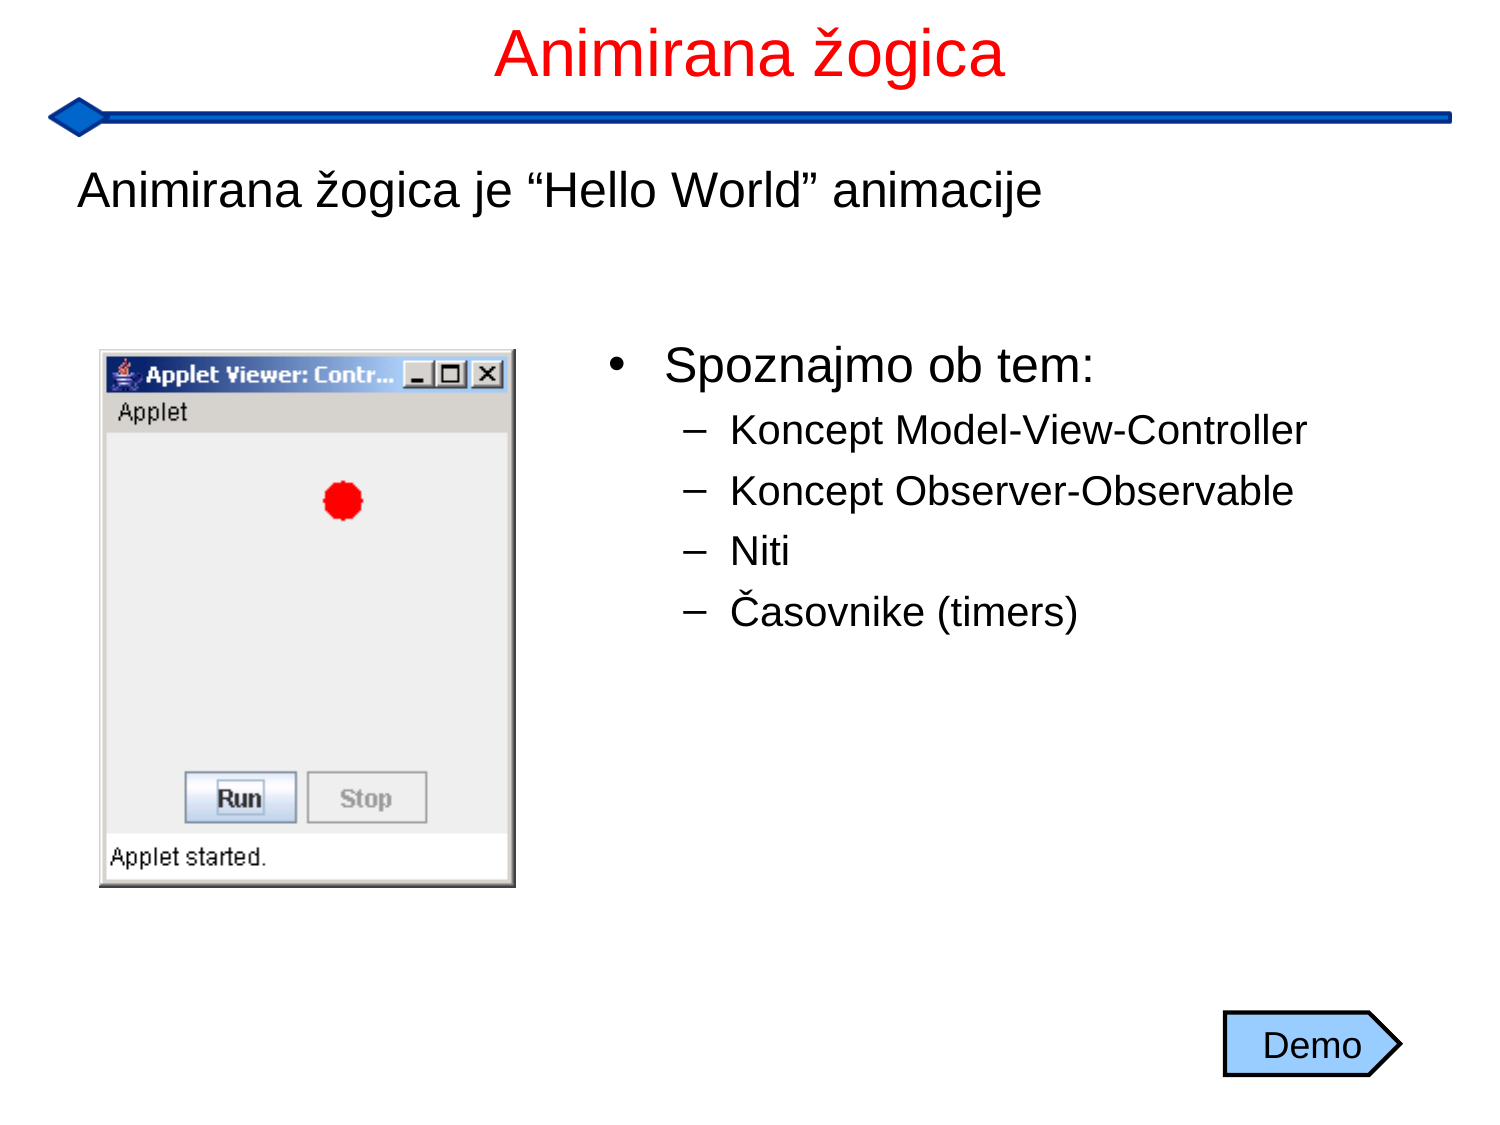

# Animirana žogica
Animirana žogica je “Hello World” animacije
Spoznajmo ob tem:
Koncept Model-View-Controller
Koncept Observer-Observable
Niti
Časovnike (timers)
Demo